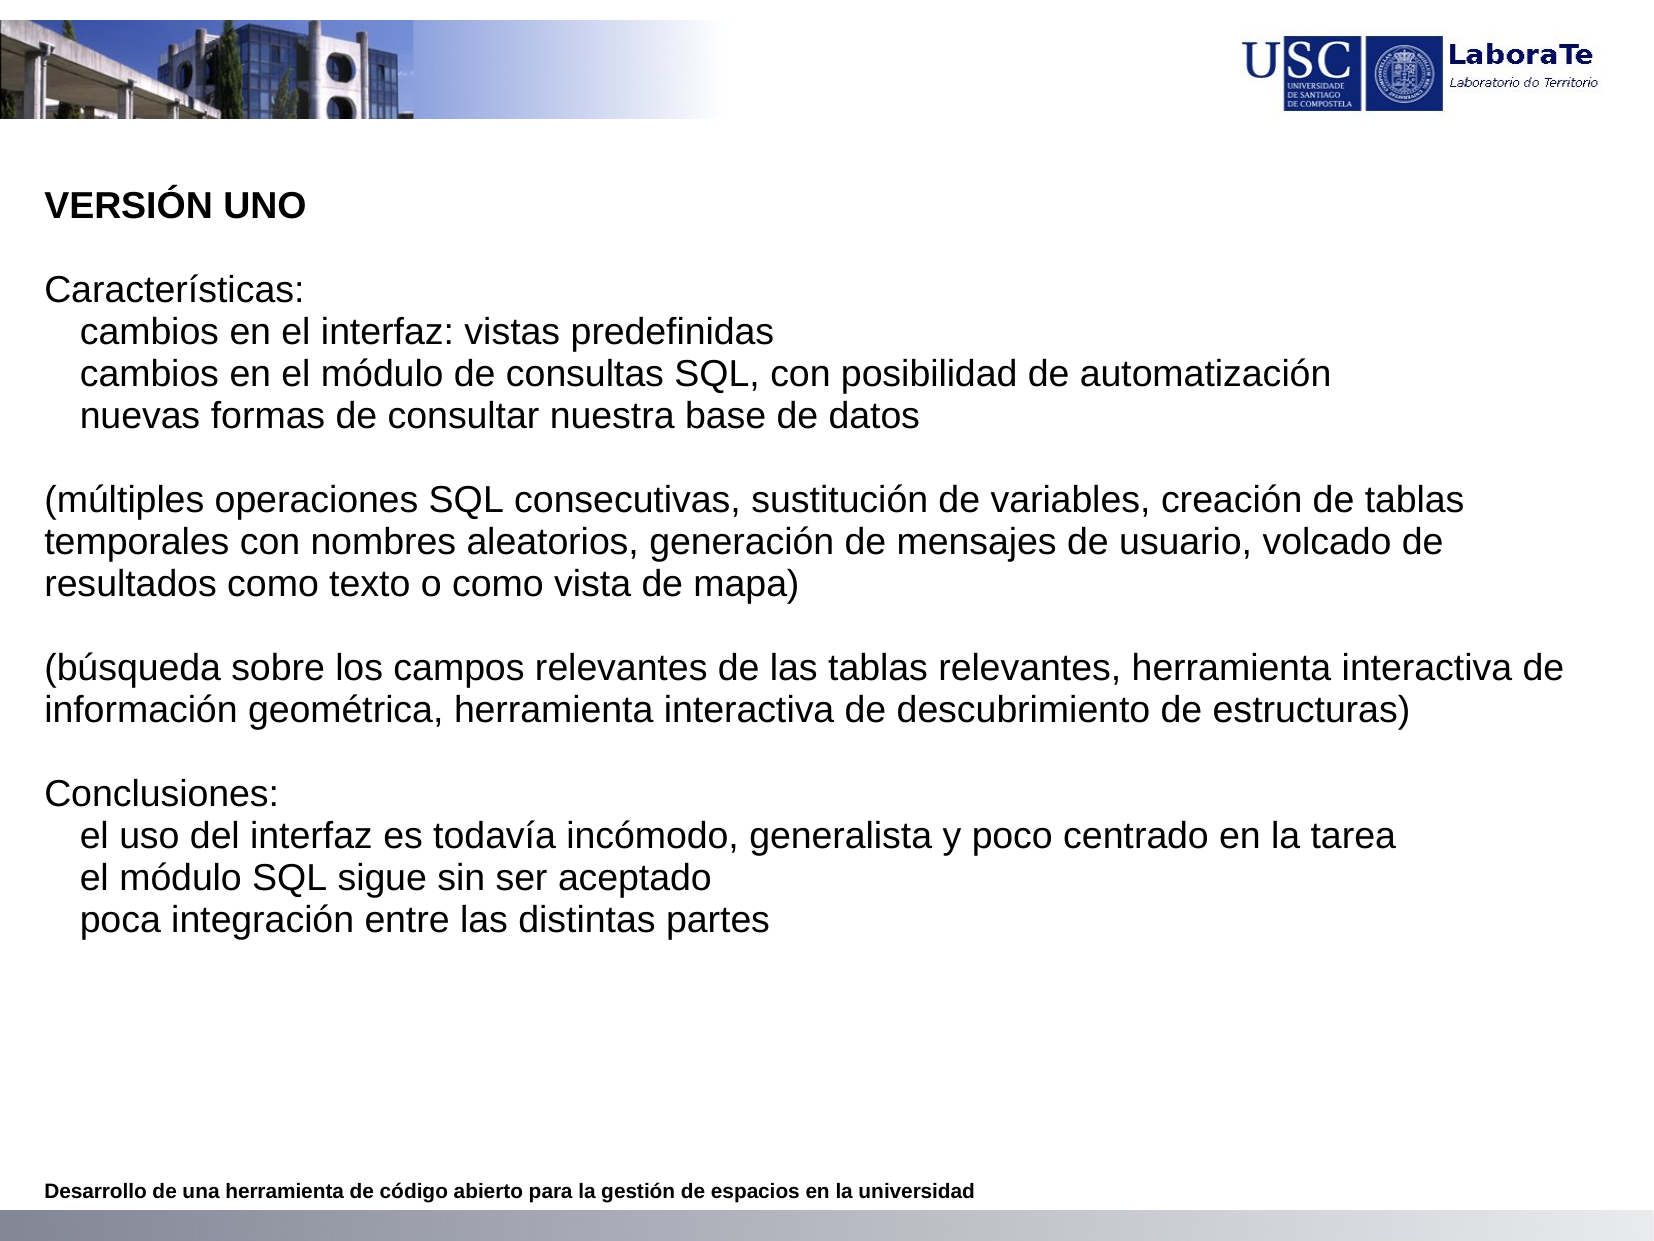

VERSIÓN UNO
Características:
cambios en el interfaz: vistas predefinidas
cambios en el módulo de consultas SQL, con posibilidad de automatización
nuevas formas de consultar nuestra base de datos
(múltiples operaciones SQL consecutivas, sustitución de variables, creación de tablas temporales con nombres aleatorios, generación de mensajes de usuario, volcado de resultados como texto o como vista de mapa)
(búsqueda sobre los campos relevantes de las tablas relevantes, herramienta interactiva de información geométrica, herramienta interactiva de descubrimiento de estructuras)
Conclusiones:
el uso del interfaz es todavía incómodo, generalista y poco centrado en la tarea
el módulo SQL sigue sin ser aceptado
poca integración entre las distintas partes